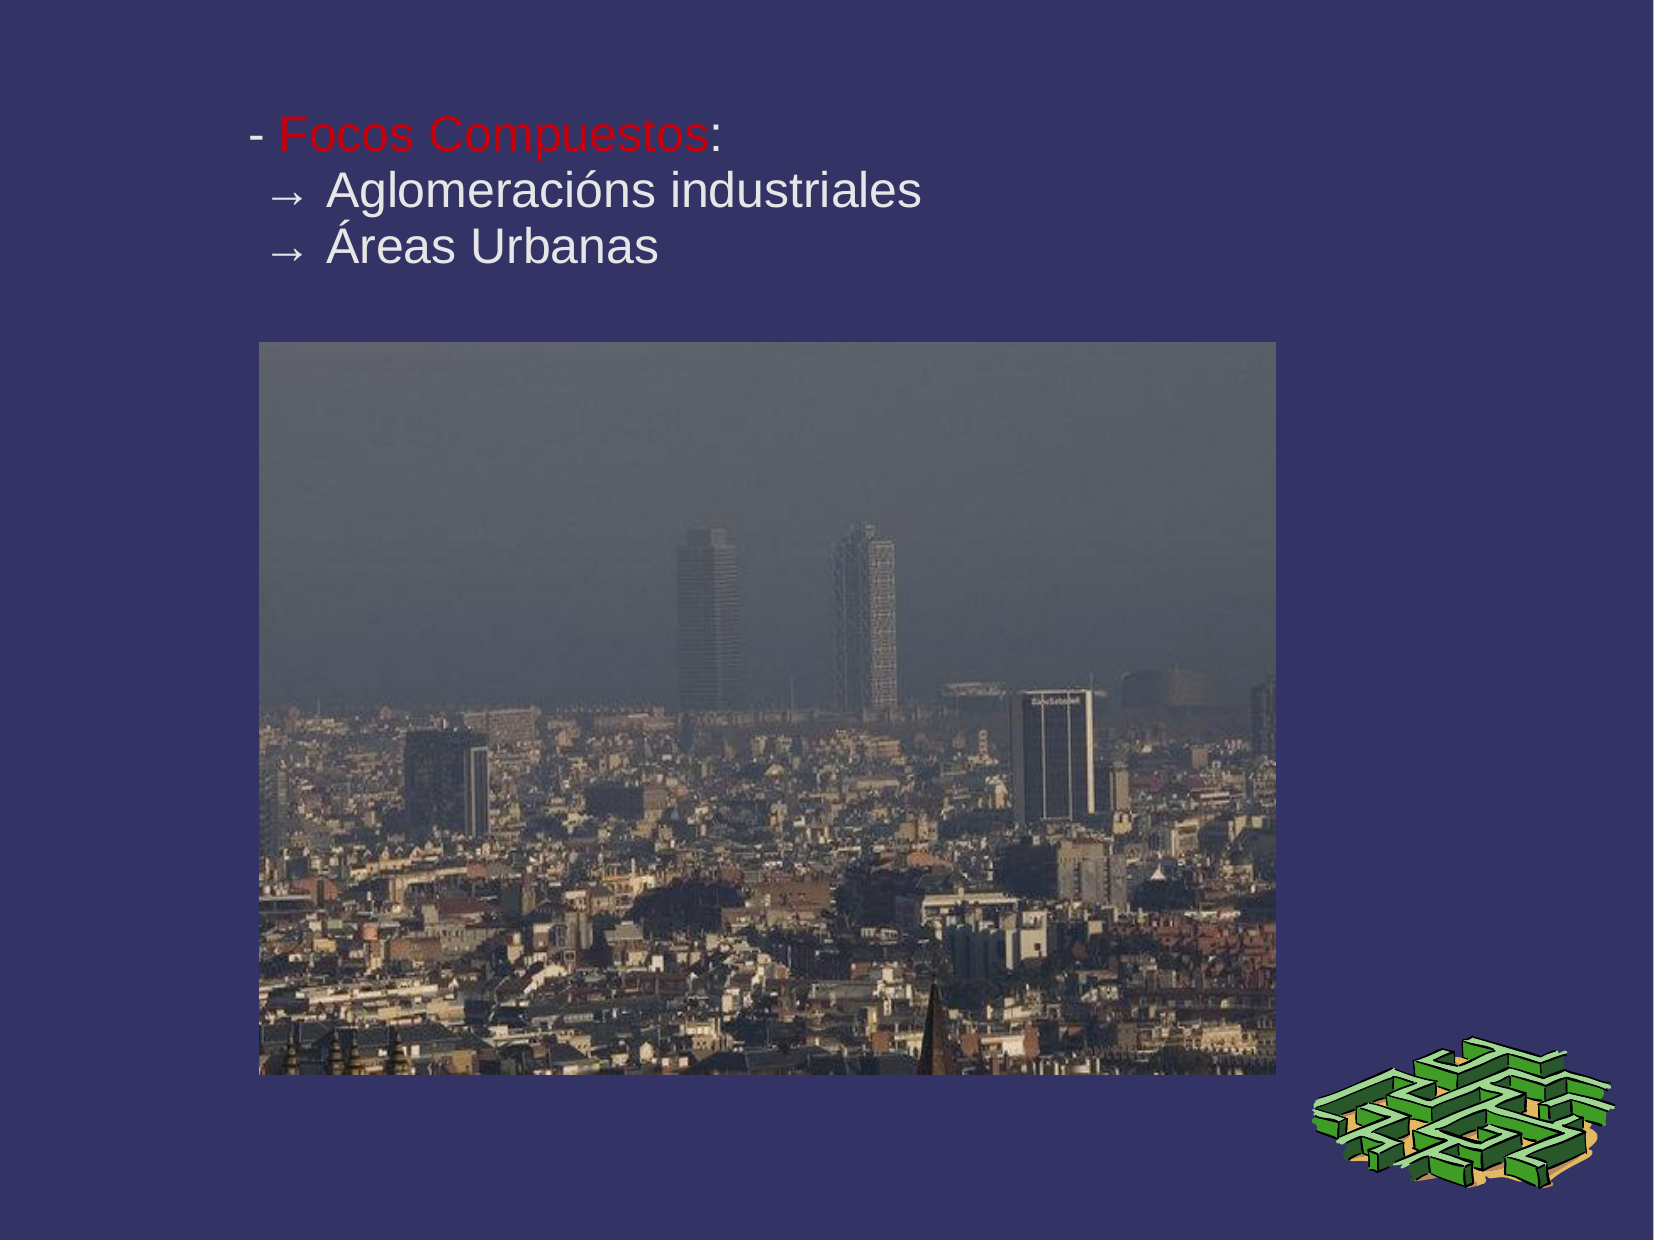

# - Focos Compuestos:
 → Aglomeracións industriales
 → Áreas Urbanas